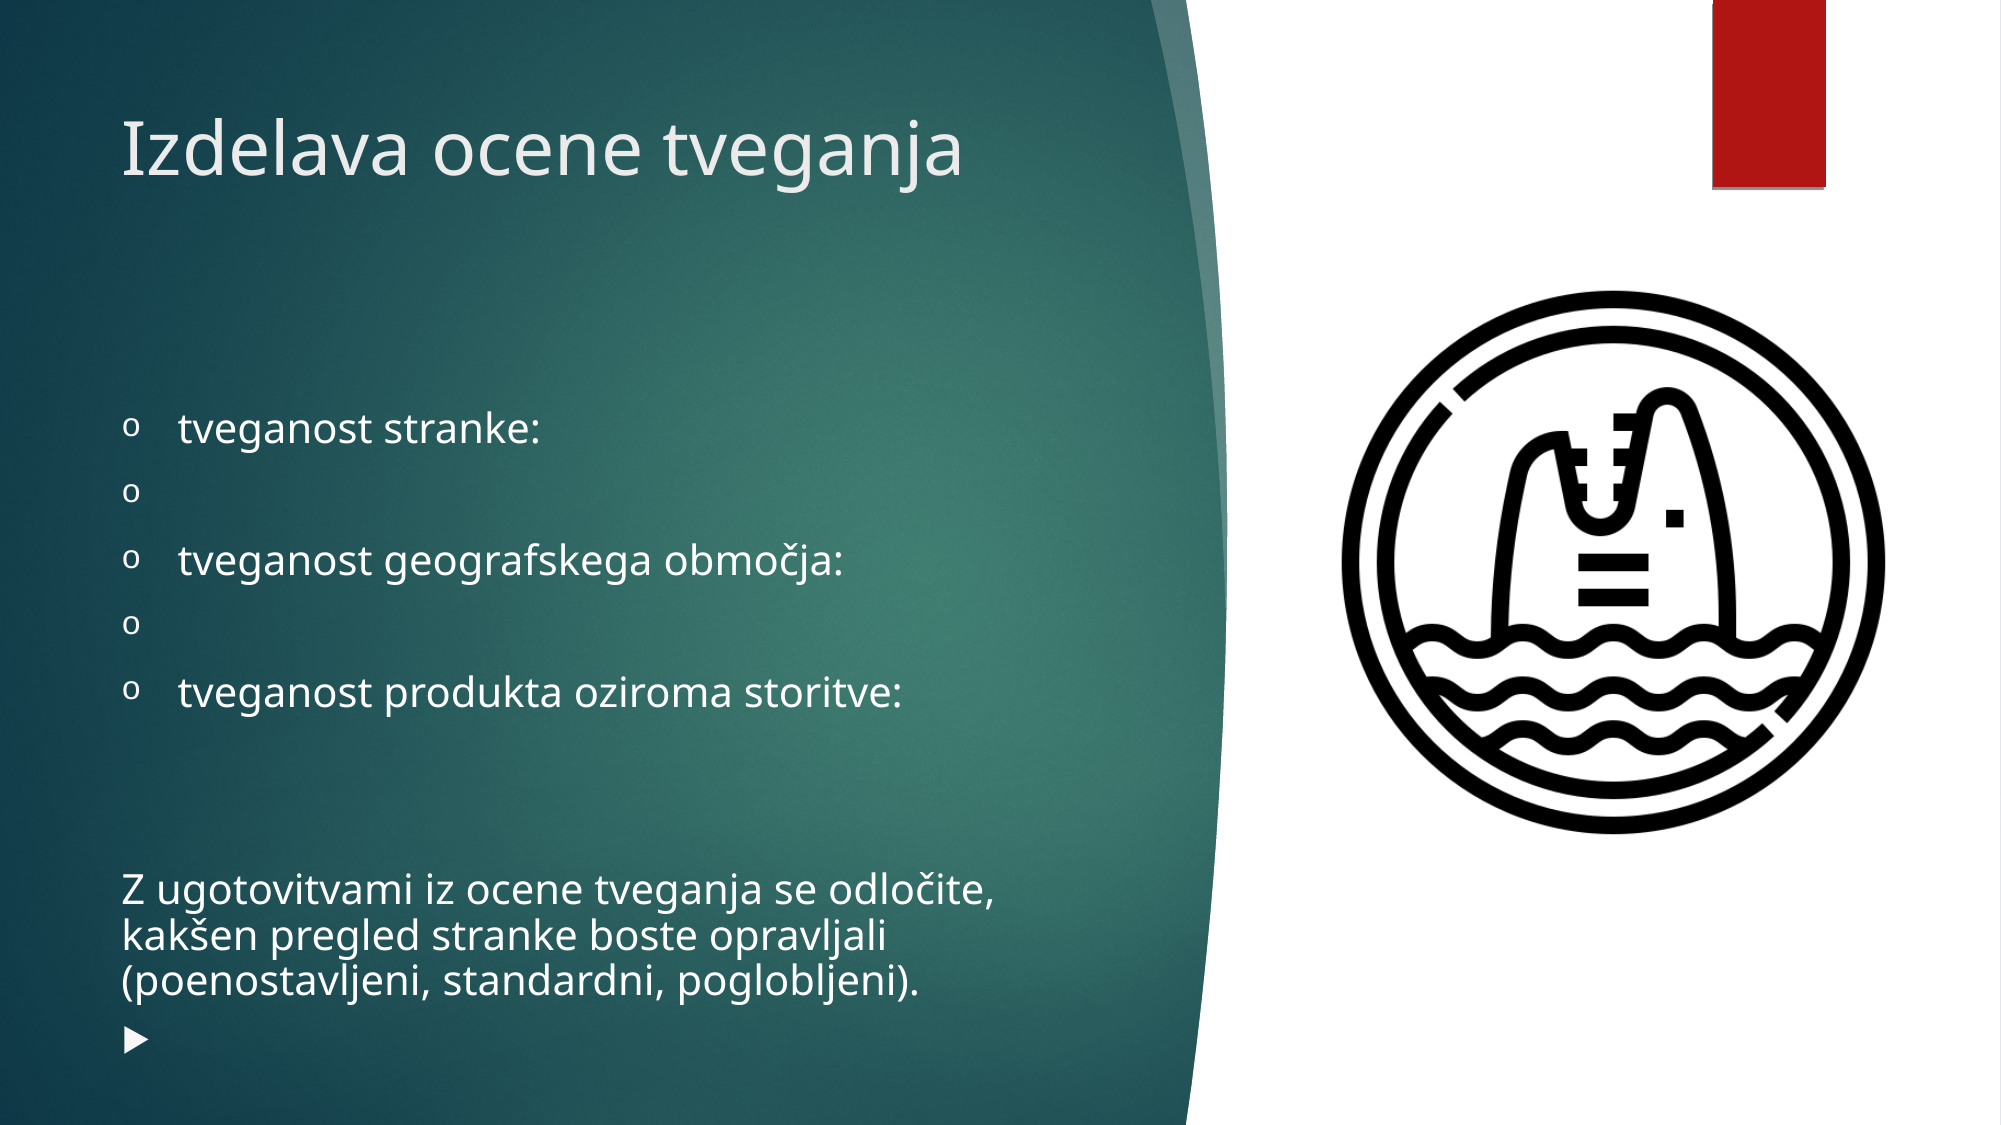

# Izdelava ocene tveganja
tveganost stranke:
tveganost geografskega območja:
tveganost produkta oziroma storitve:
Z ugotovitvami iz ocene tveganja se odločite, kakšen pregled stranke boste opravljali (poenostavljeni, standardni, poglobljeni).